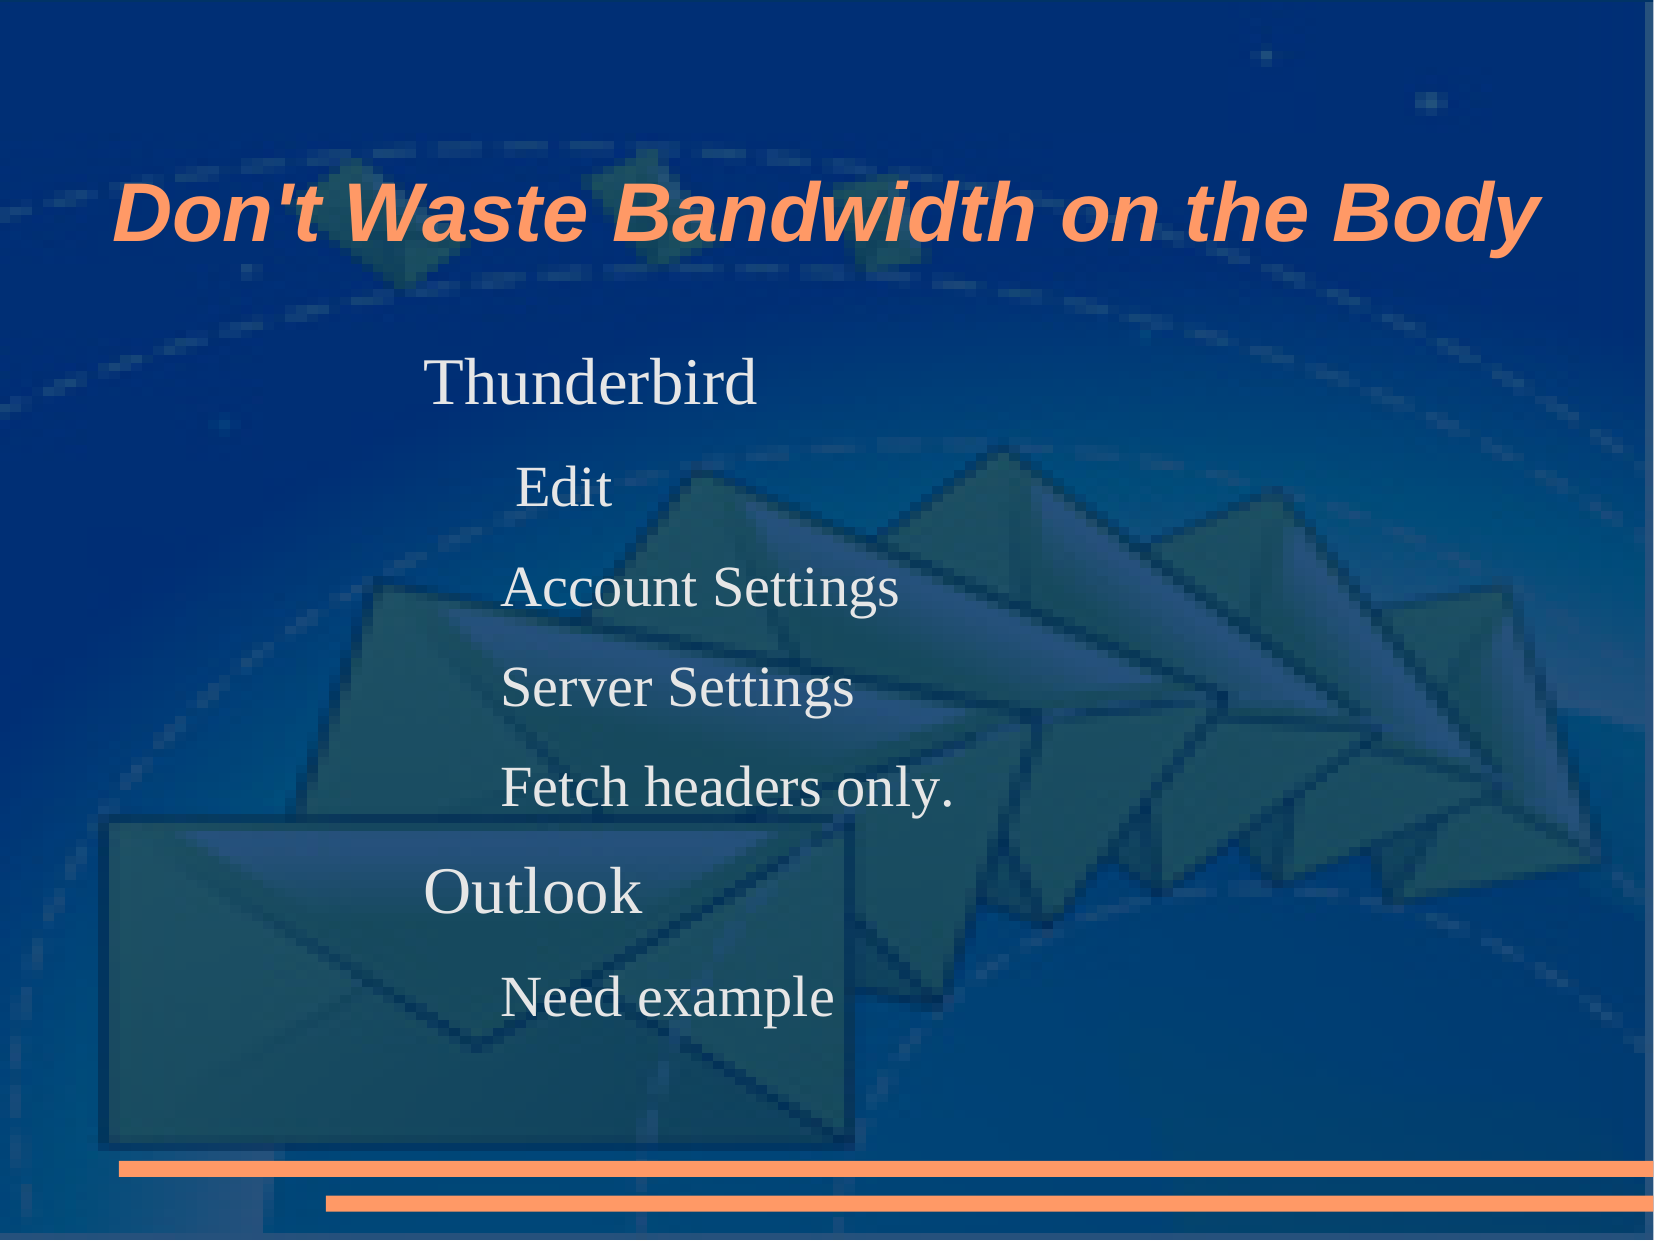

# Don't Waste Bandwidth on the Body
Thunderbird
 Edit
Account Settings
Server Settings
Fetch headers only.
Outlook
Need example